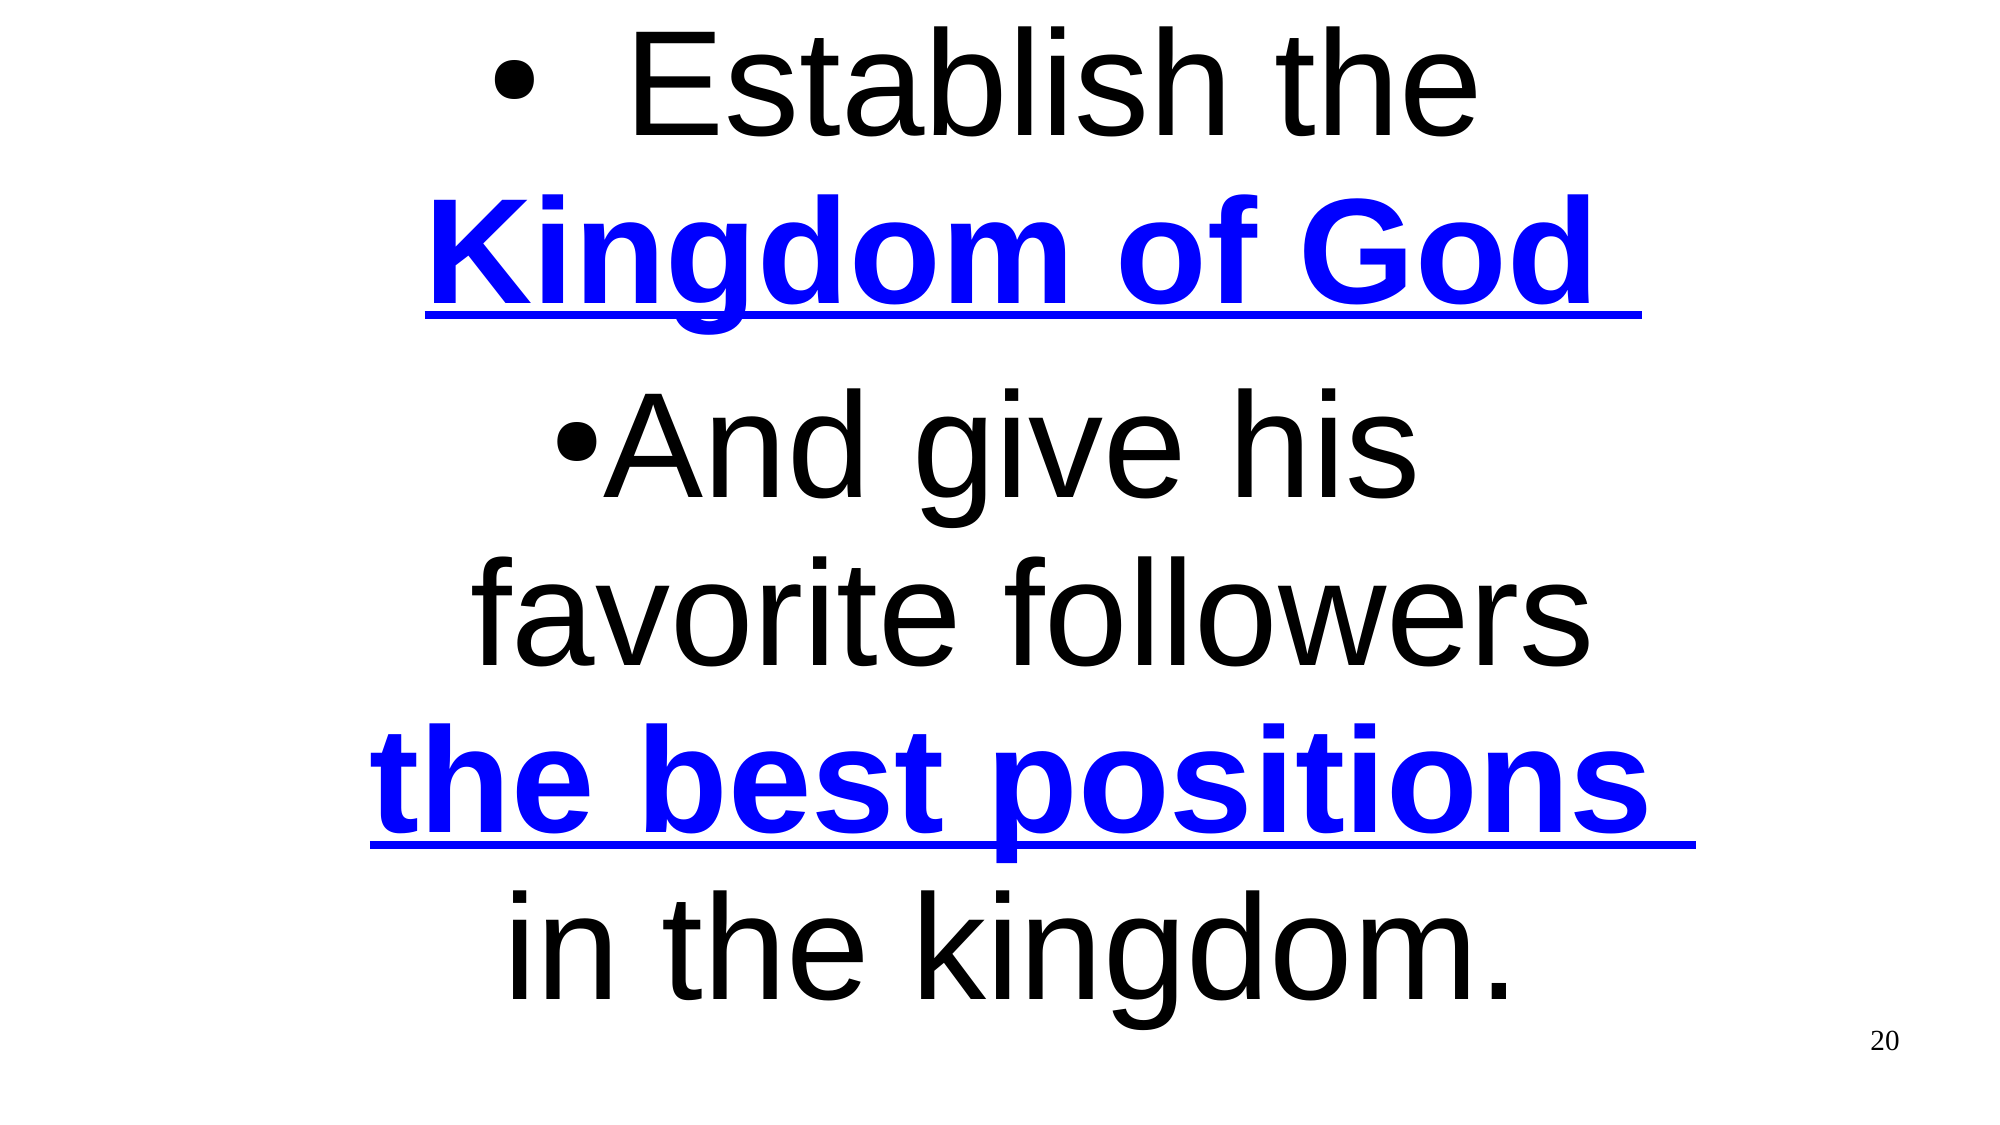

# Establish the Kingdom of God
And give his 
favorite followers
the best positions
in the kingdom.
20